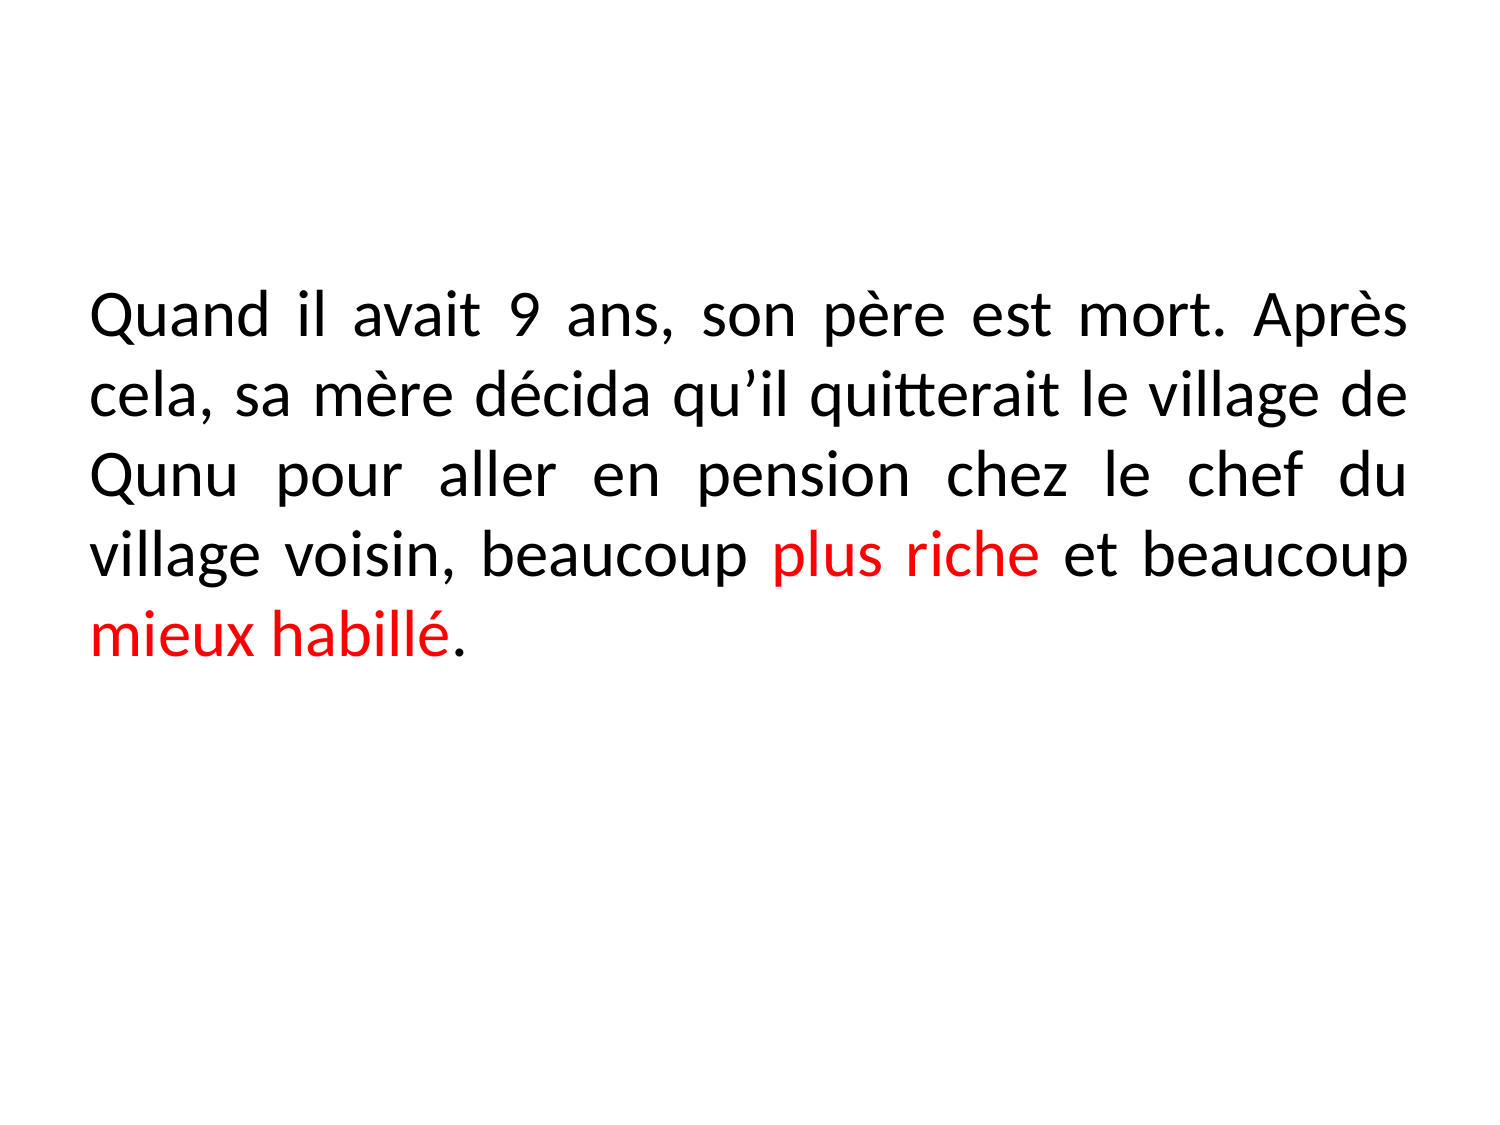

# Quand il avait 9 ans, son père est mort. Après cela, sa mère décida qu’il quitterait le village de Qunu pour aller en pension chez le chef du village voisin, beaucoup plus riche et beaucoup mieux habillé.